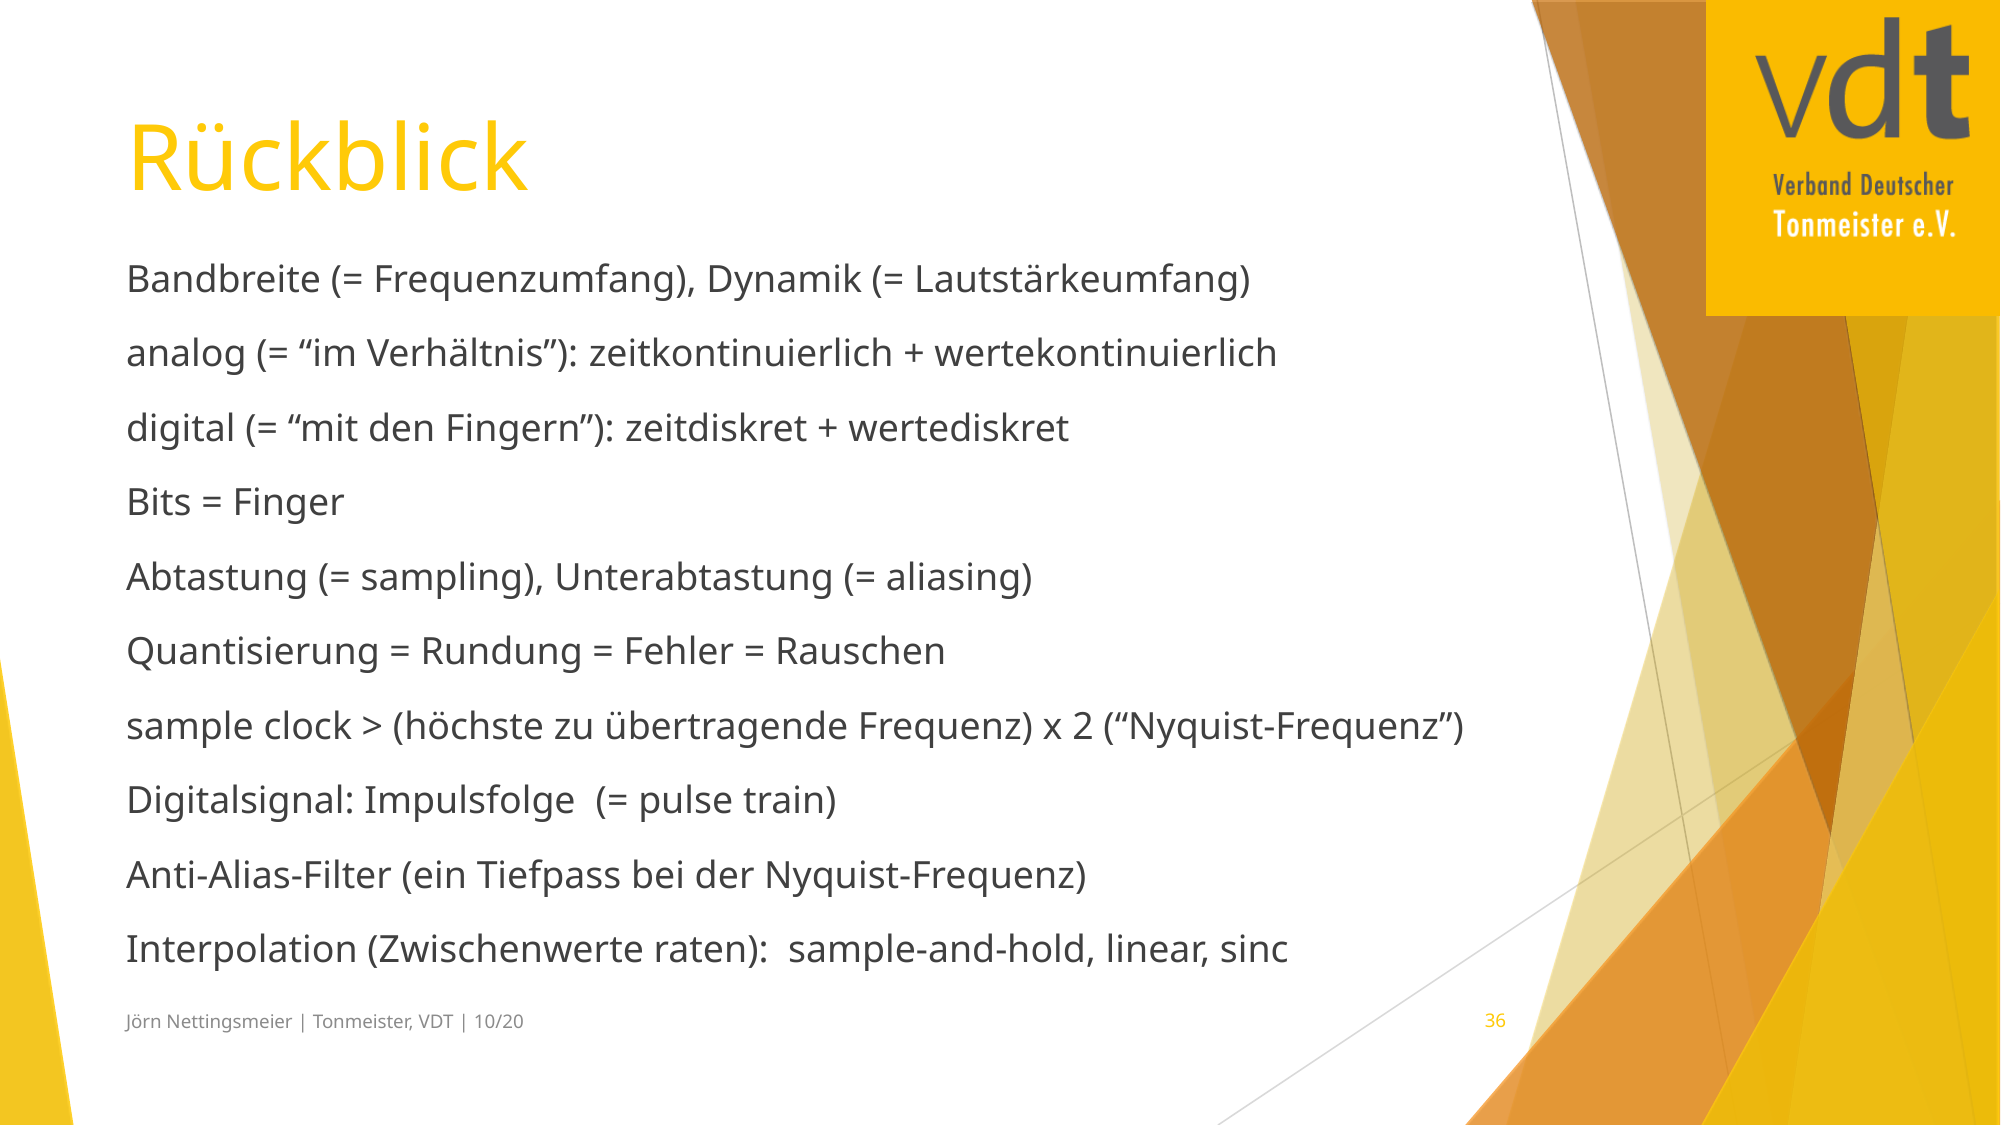

# Rückblick
Bandbreite (= Frequenzumfang), Dynamik (= Lautstärkeumfang)
analog (= “im Verhältnis”): zeitkontinuierlich + wertekontinuierlich
digital (= “mit den Fingern”): zeitdiskret + wertediskret
Bits = Finger
Abtastung (= sampling), Unterabtastung (= aliasing)
Quantisierung = Rundung = Fehler = Rauschen
sample clock > (höchste zu übertragende Frequenz) x 2 (“Nyquist-Frequenz”)
Digitalsignal: Impulsfolge (= pulse train)
Anti-Alias-Filter (ein Tiefpass bei der Nyquist-Frequenz)
Interpolation (Zwischenwerte raten): sample-and-hold, linear, sinc
Jörn Nettingsmeier | Tonmeister, VDT | 10/20